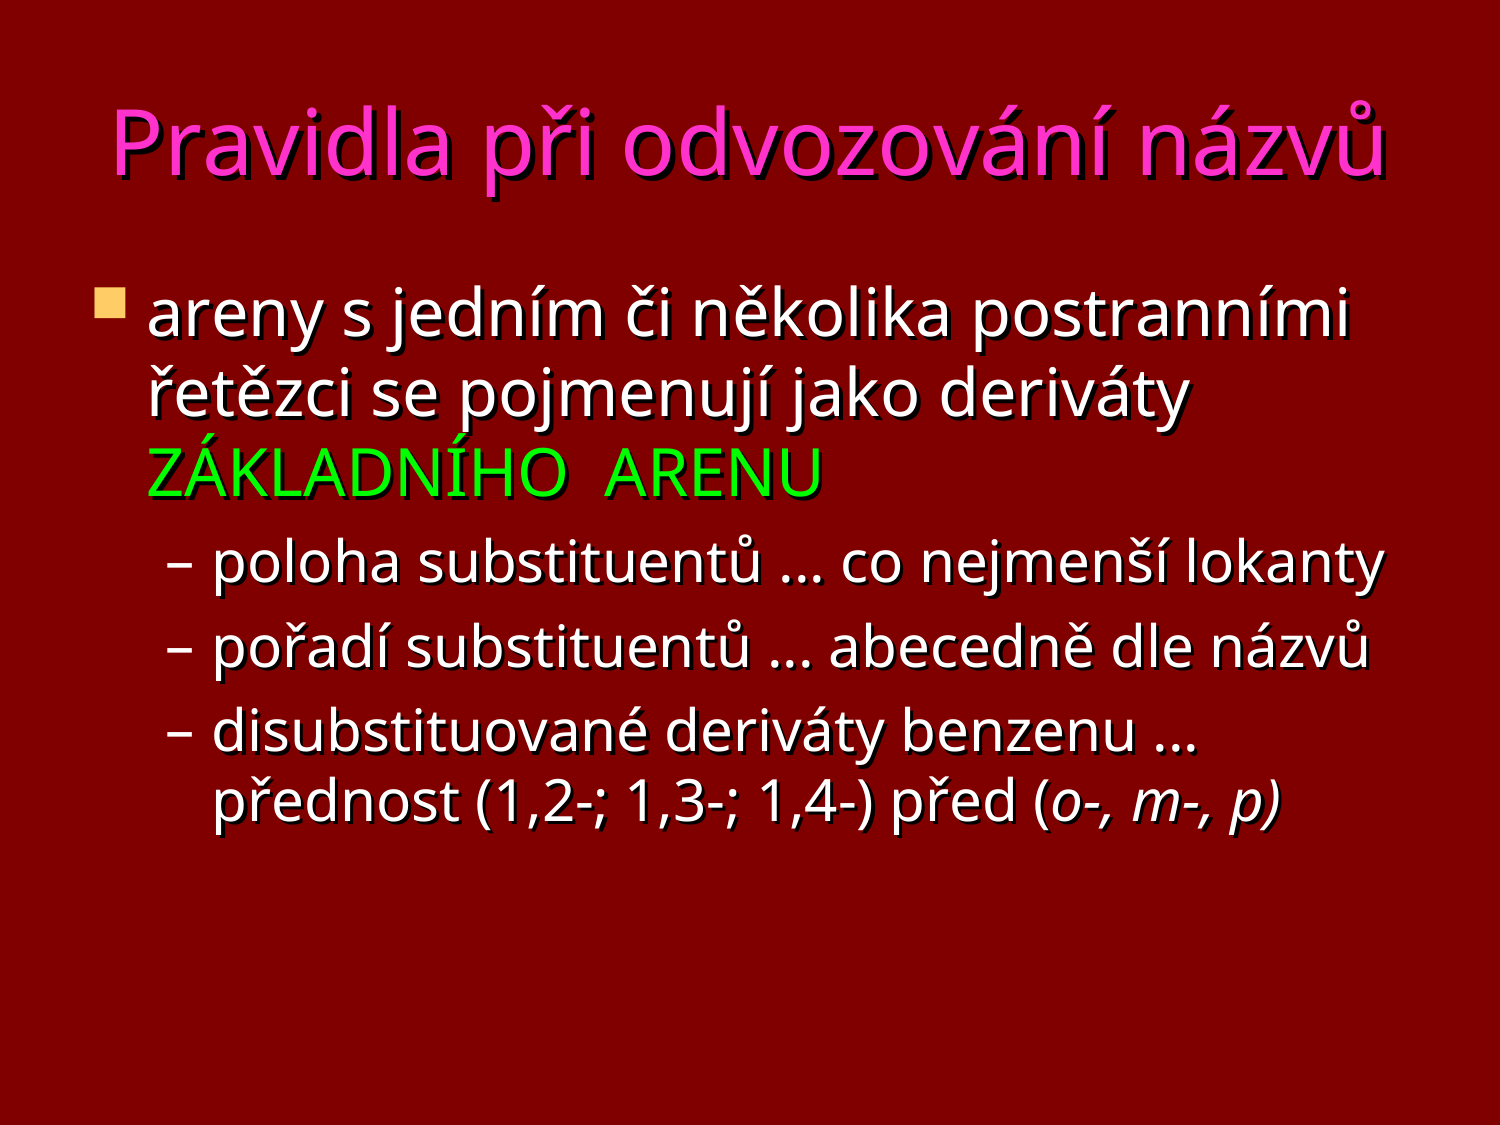

# Pravidla při odvozování názvů
areny s jedním či několika postranními řetězci se pojmenují jako deriváty ZÁKLADNÍHO ARENU
poloha substituentů ... co nejmenší lokanty
pořadí substituentů ... abecedně dle názvů
disubstituované deriváty benzenu ... přednost (1,2-; 1,3-; 1,4-) před (o-, m-, p)